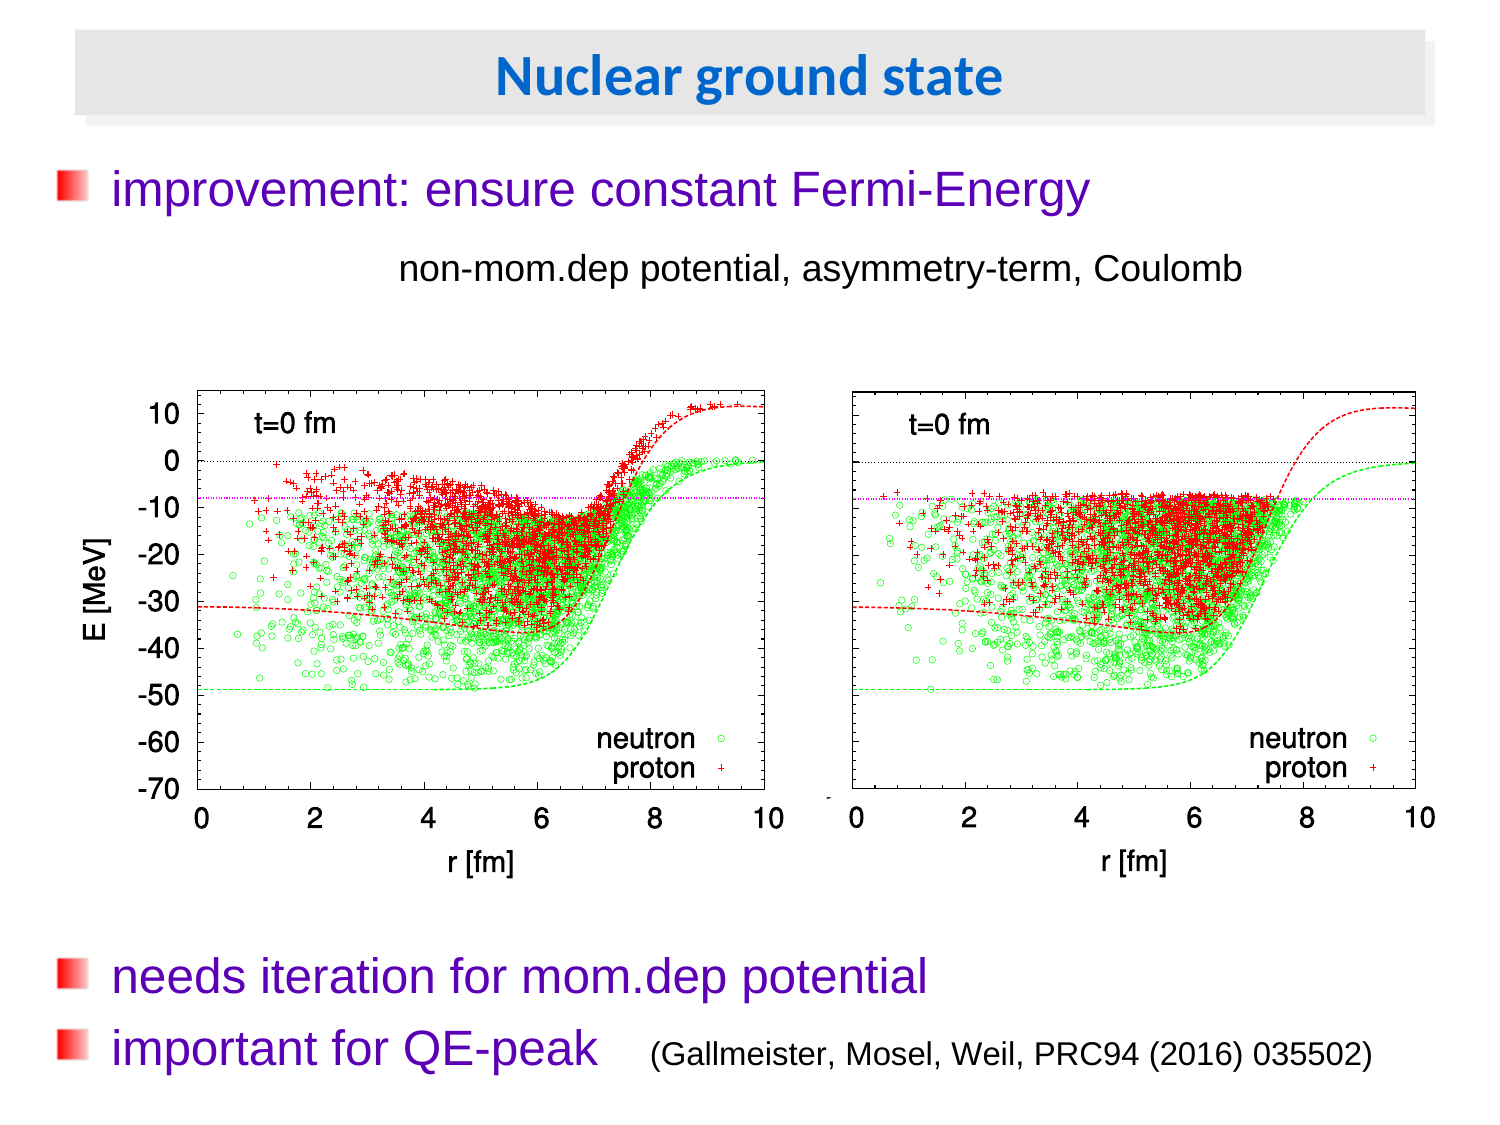

# Nuclear ground state
improvement: ensure constant Fermi-Energy
needs iteration for mom.dep potential
important for QE-peak 	(Gallmeister, Mosel, Weil, PRC94 (2016) 035502)
non-mom.dep potential, asymmetry-term, Coulomb